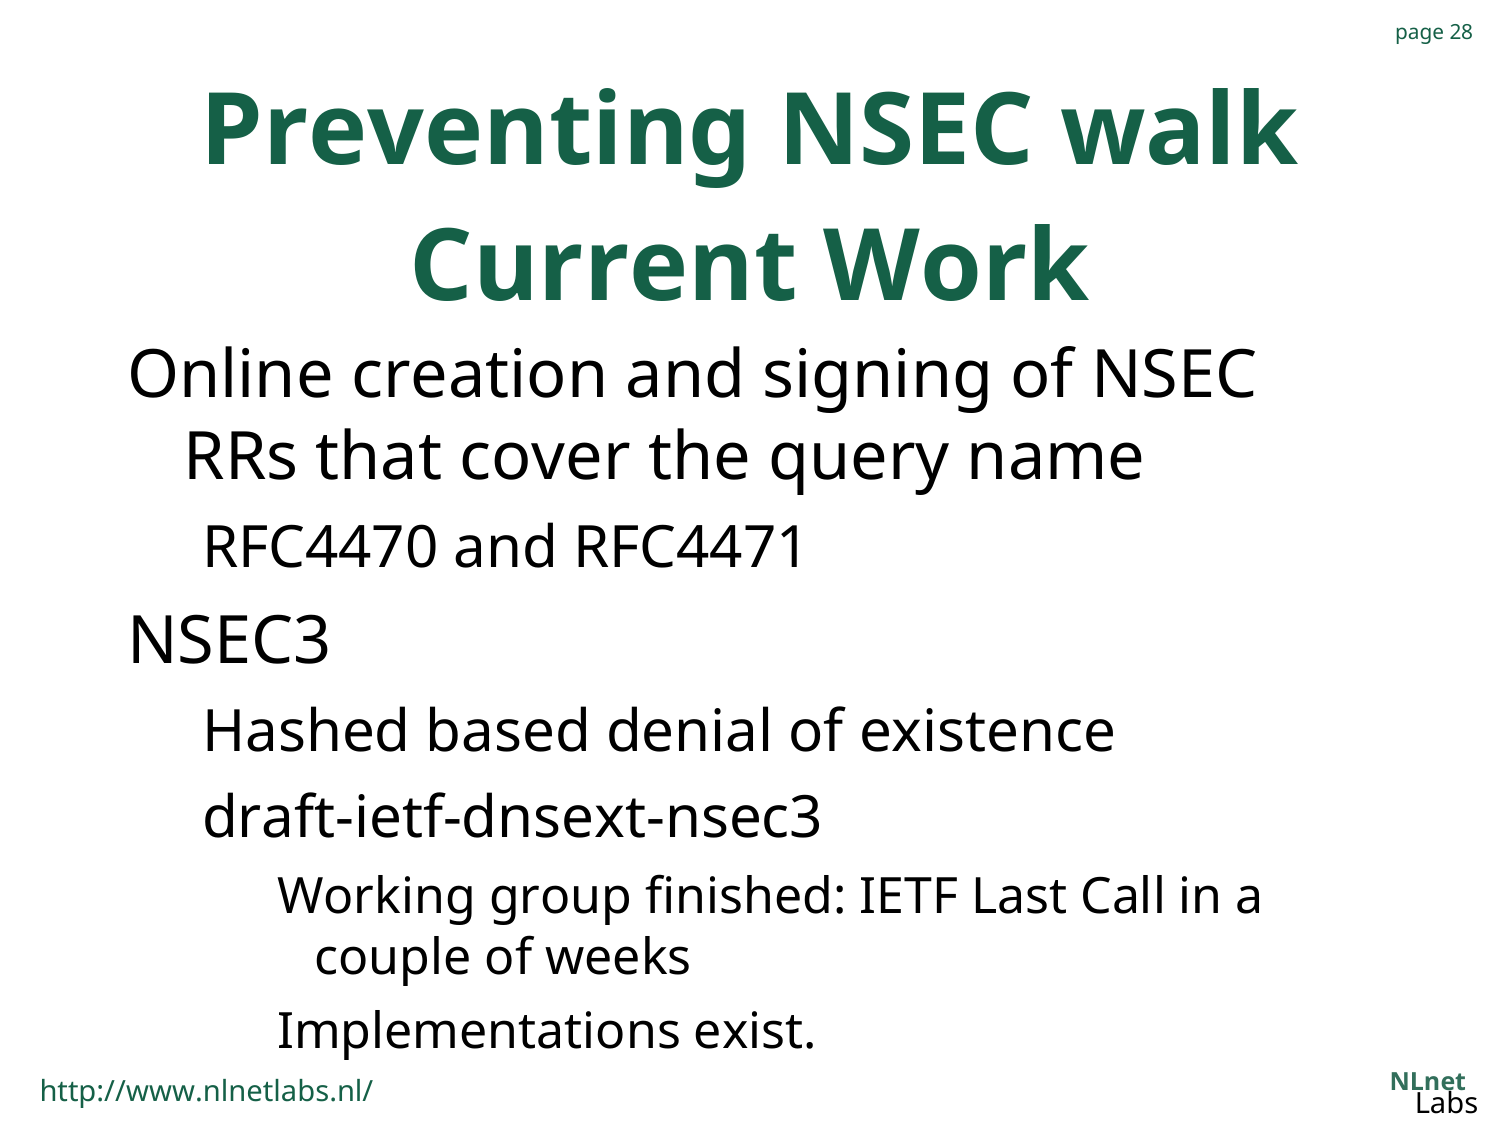

# Preventing NSEC walk Current Work
Online creation and signing of NSEC RRs that cover the query name
RFC4470 and RFC4471
NSEC3
Hashed based denial of existence
draft-ietf-dnsext-nsec3
Working group finished: IETF Last Call in a couple of weeks
Implementations exist.